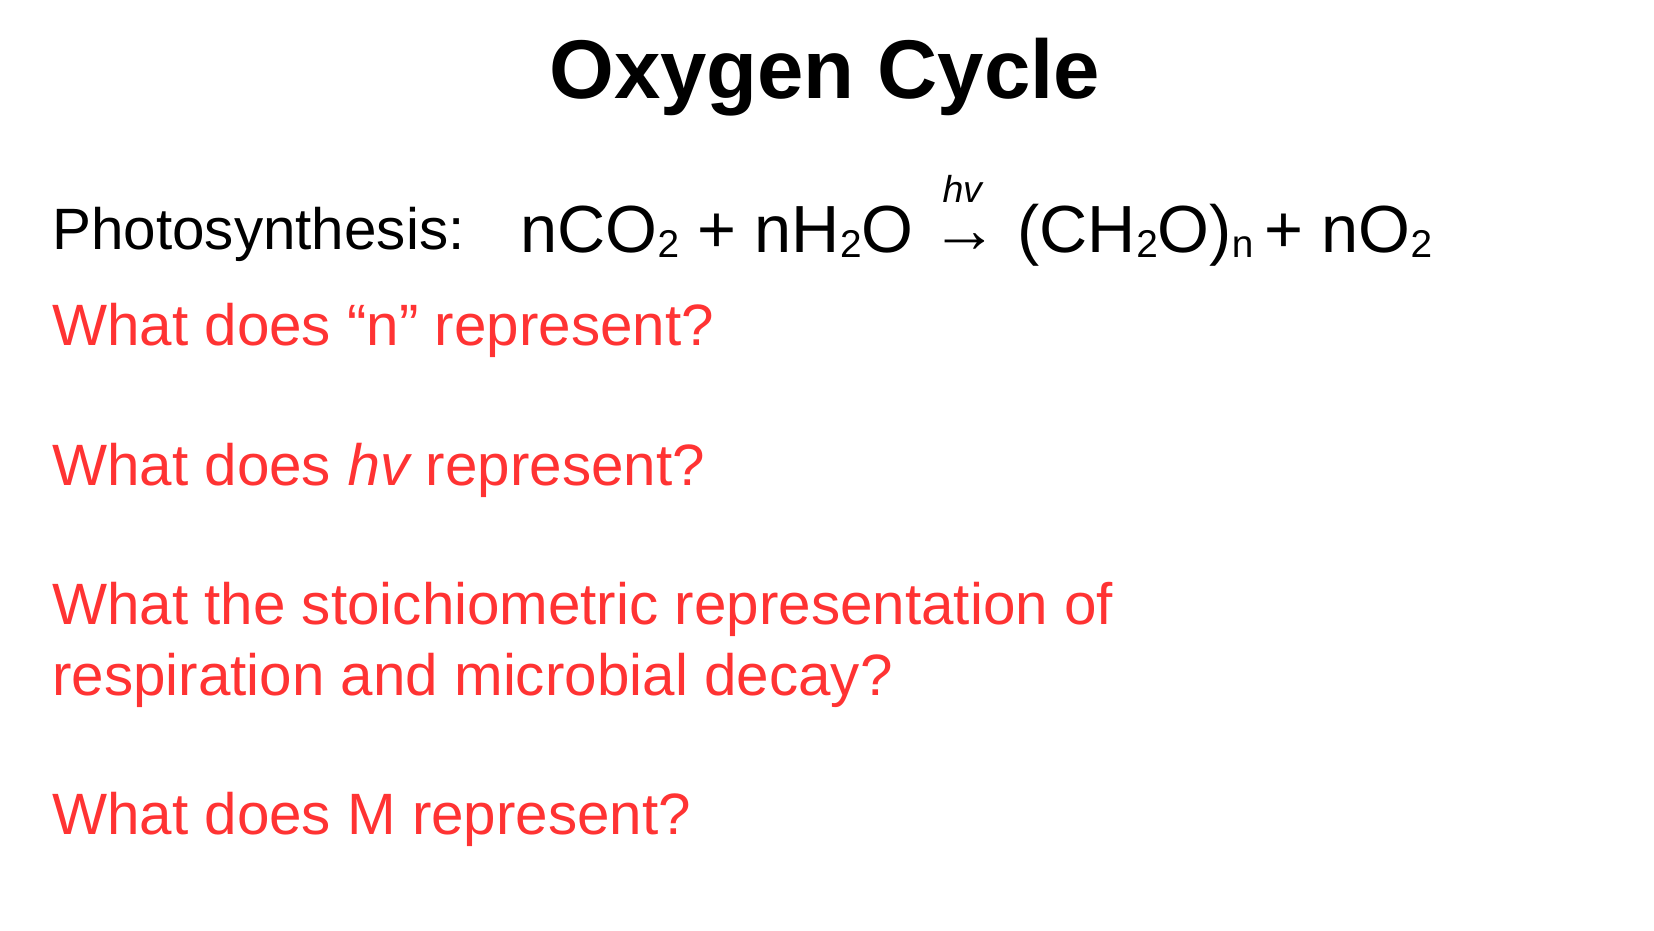

Oxygen Cycle
hv
nCO2 + nH2O → (CH2O)n + nO2
Photosynthesis:
What does “n” represent?
What does hv represent?
What the stoichiometric representation of respiration and microbial decay?
What does M represent?